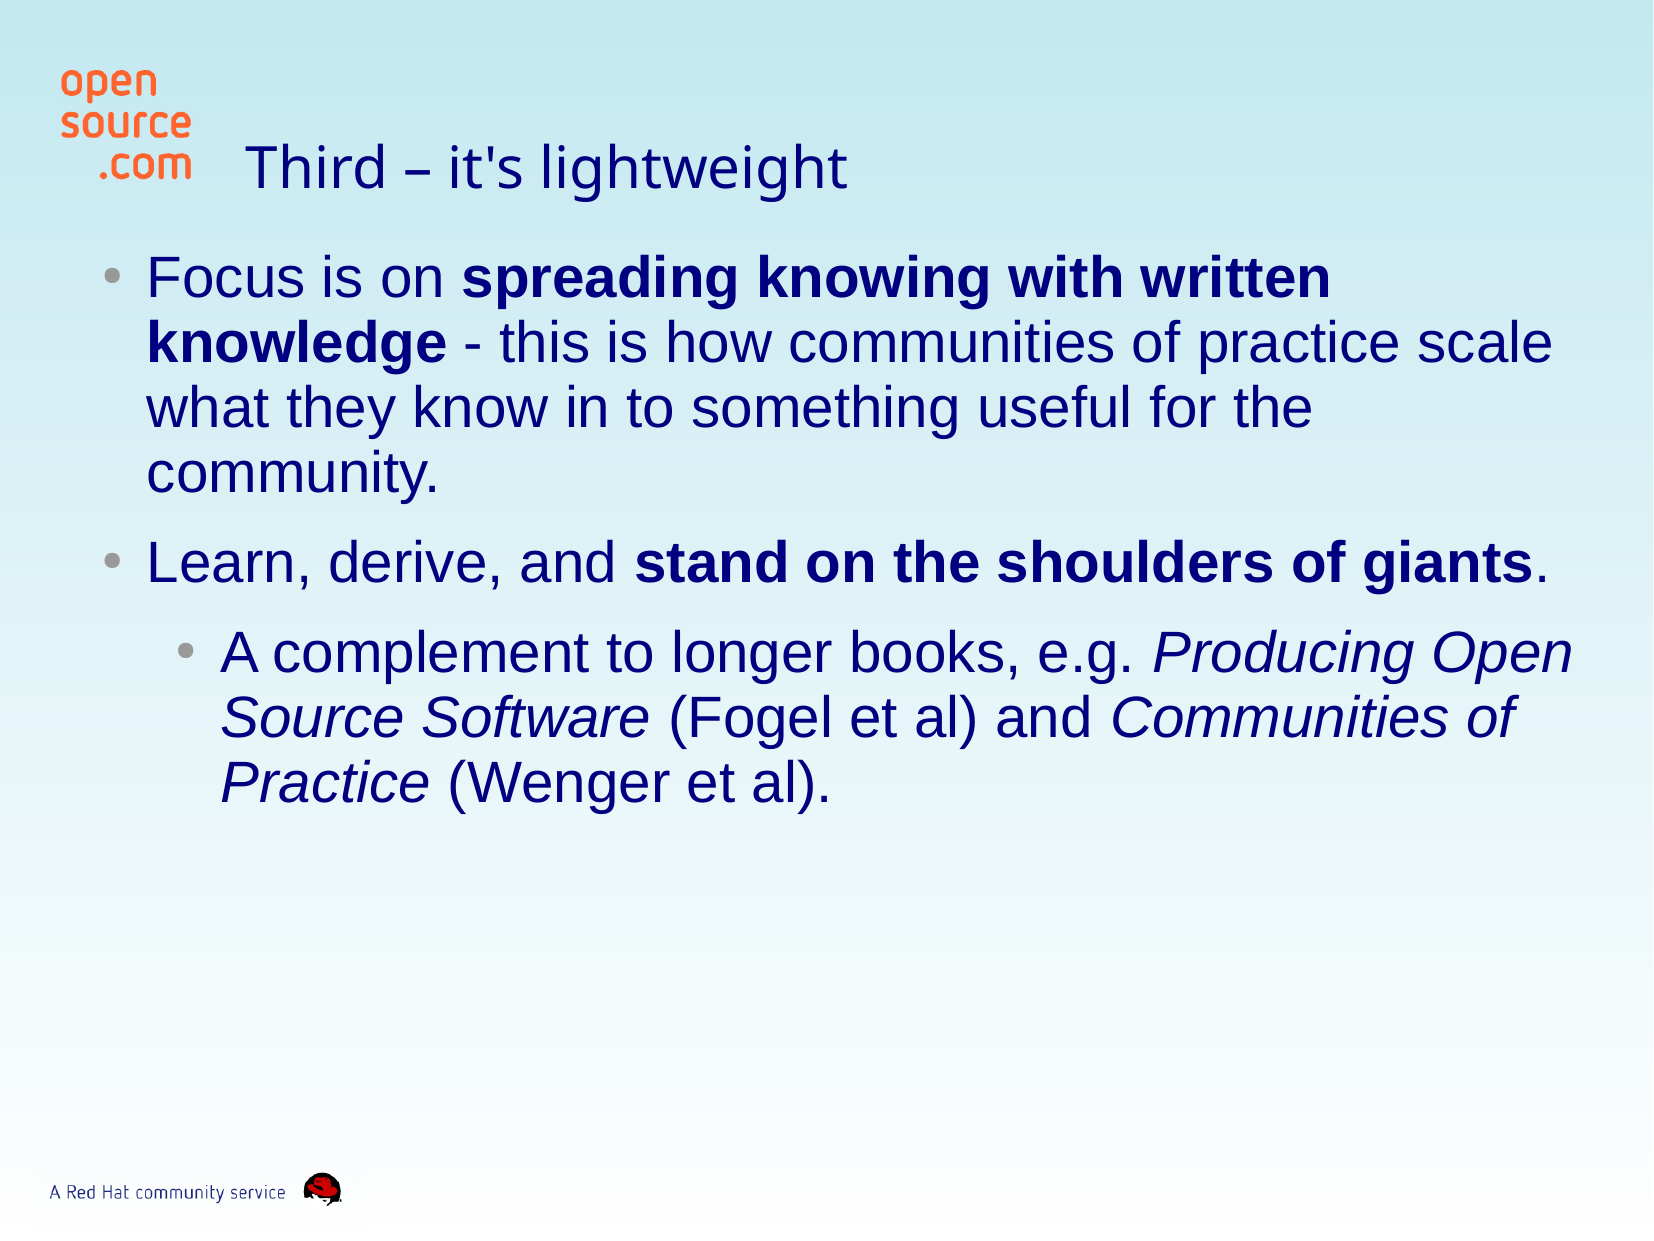

#
Third – it's lightweight
Focus is on spreading knowing with written knowledge - this is how communities of practice scale what they know in to something useful for the community.
Learn, derive, and stand on the shoulders of giants.
A complement to longer books, e.g. Producing Open Source Software (Fogel et al) and Communities of Practice (Wenger et al).